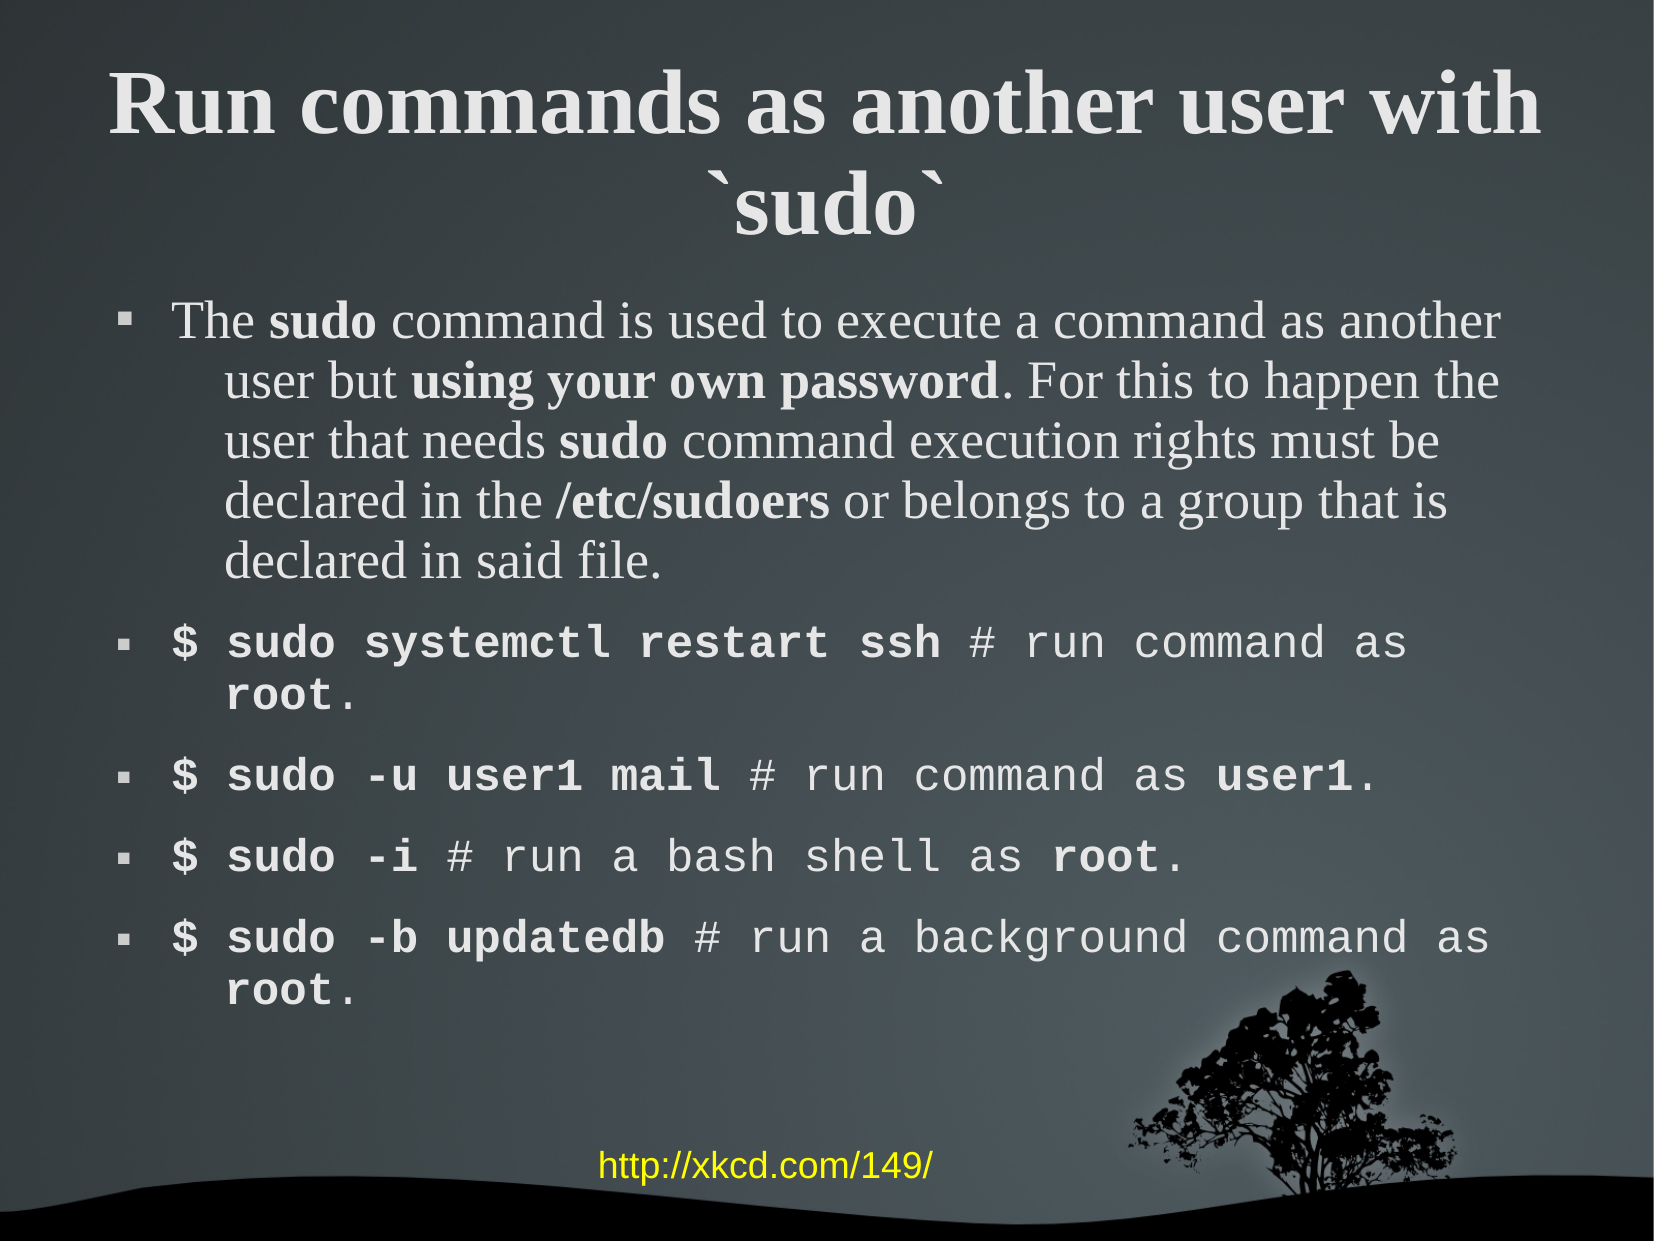

# Run commands as another user with `sudo`
The sudo command is used to execute a command as another user but using your own password. For this to happen the user that needs sudo command execution rights must be declared in the /etc/sudoers or belongs to a group that is declared in said file.
$ sudo systemctl restart ssh # run command as root.
$ sudo -u user1 mail # run command as user1.
$ sudo -i # run a bash shell as root.
$ sudo -b updatedb # run a background command as	root.
http://xkcd.com/149/